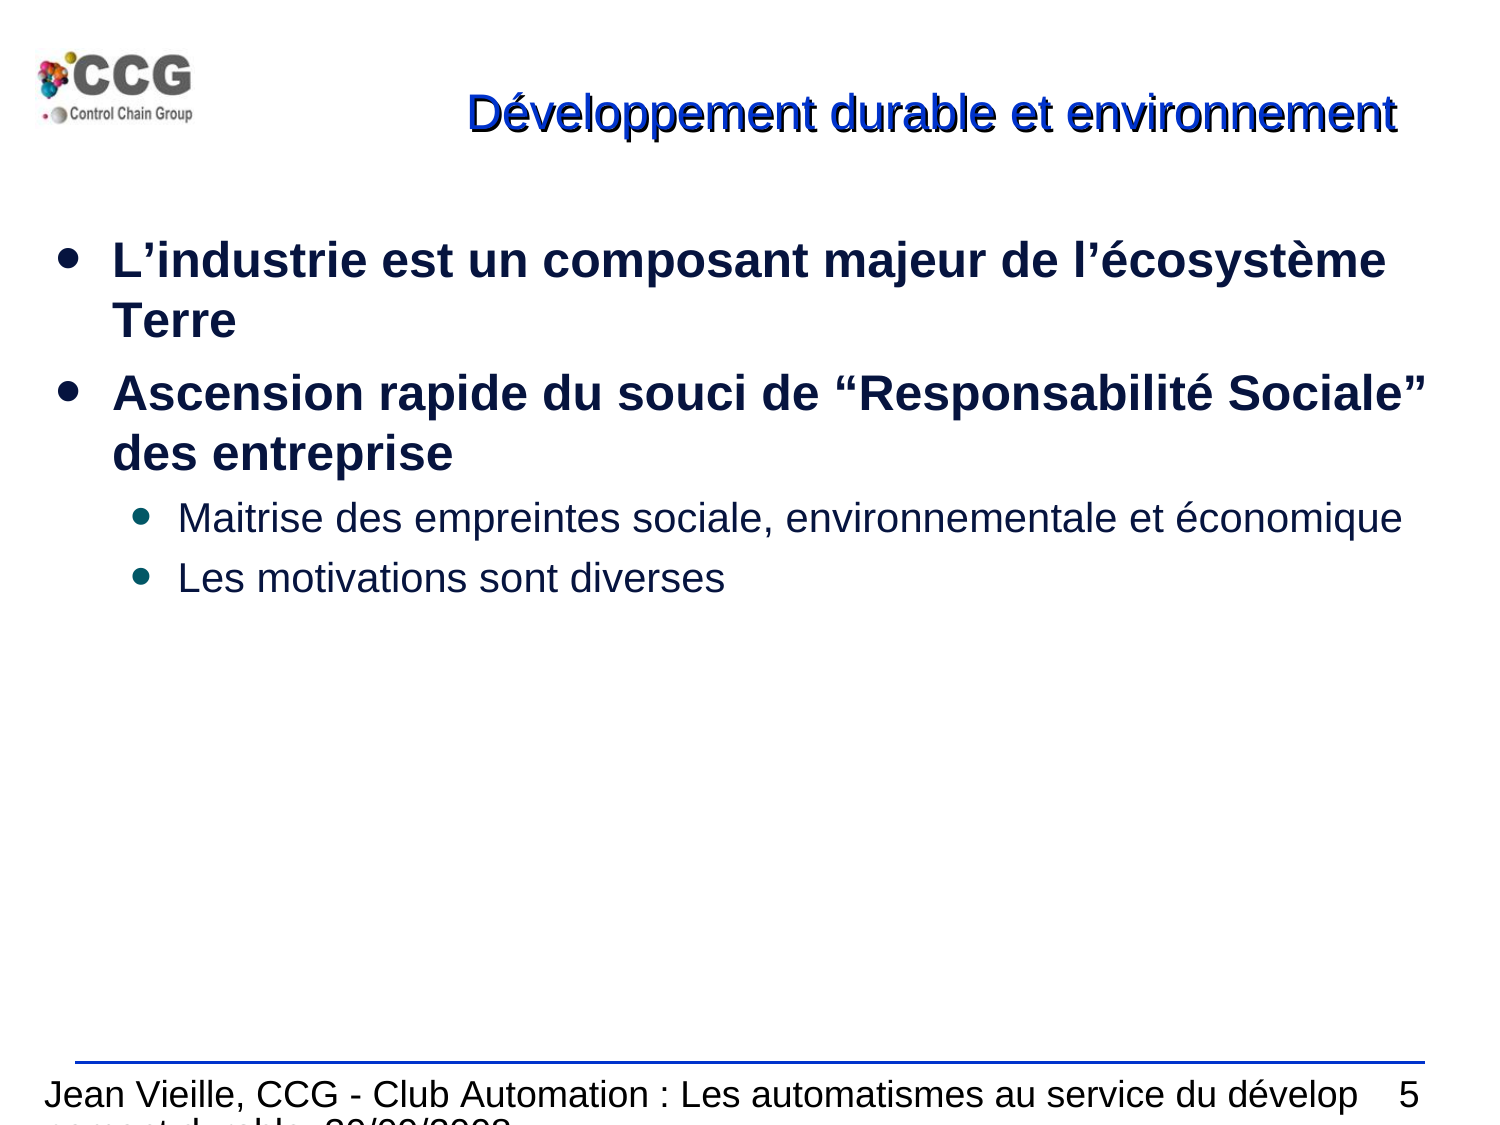

# Développement durable et environnement
L’industrie est un composant majeur de l’écosystème Terre
Ascension rapide du souci de “Responsabilité Sociale” des entreprise
Maitrise des empreintes sociale, environnementale et économique
Les motivations sont diverses
Jean Vieille, CCG - Club Automation : Les automatismes au service du développement durable  30/09/2008
5